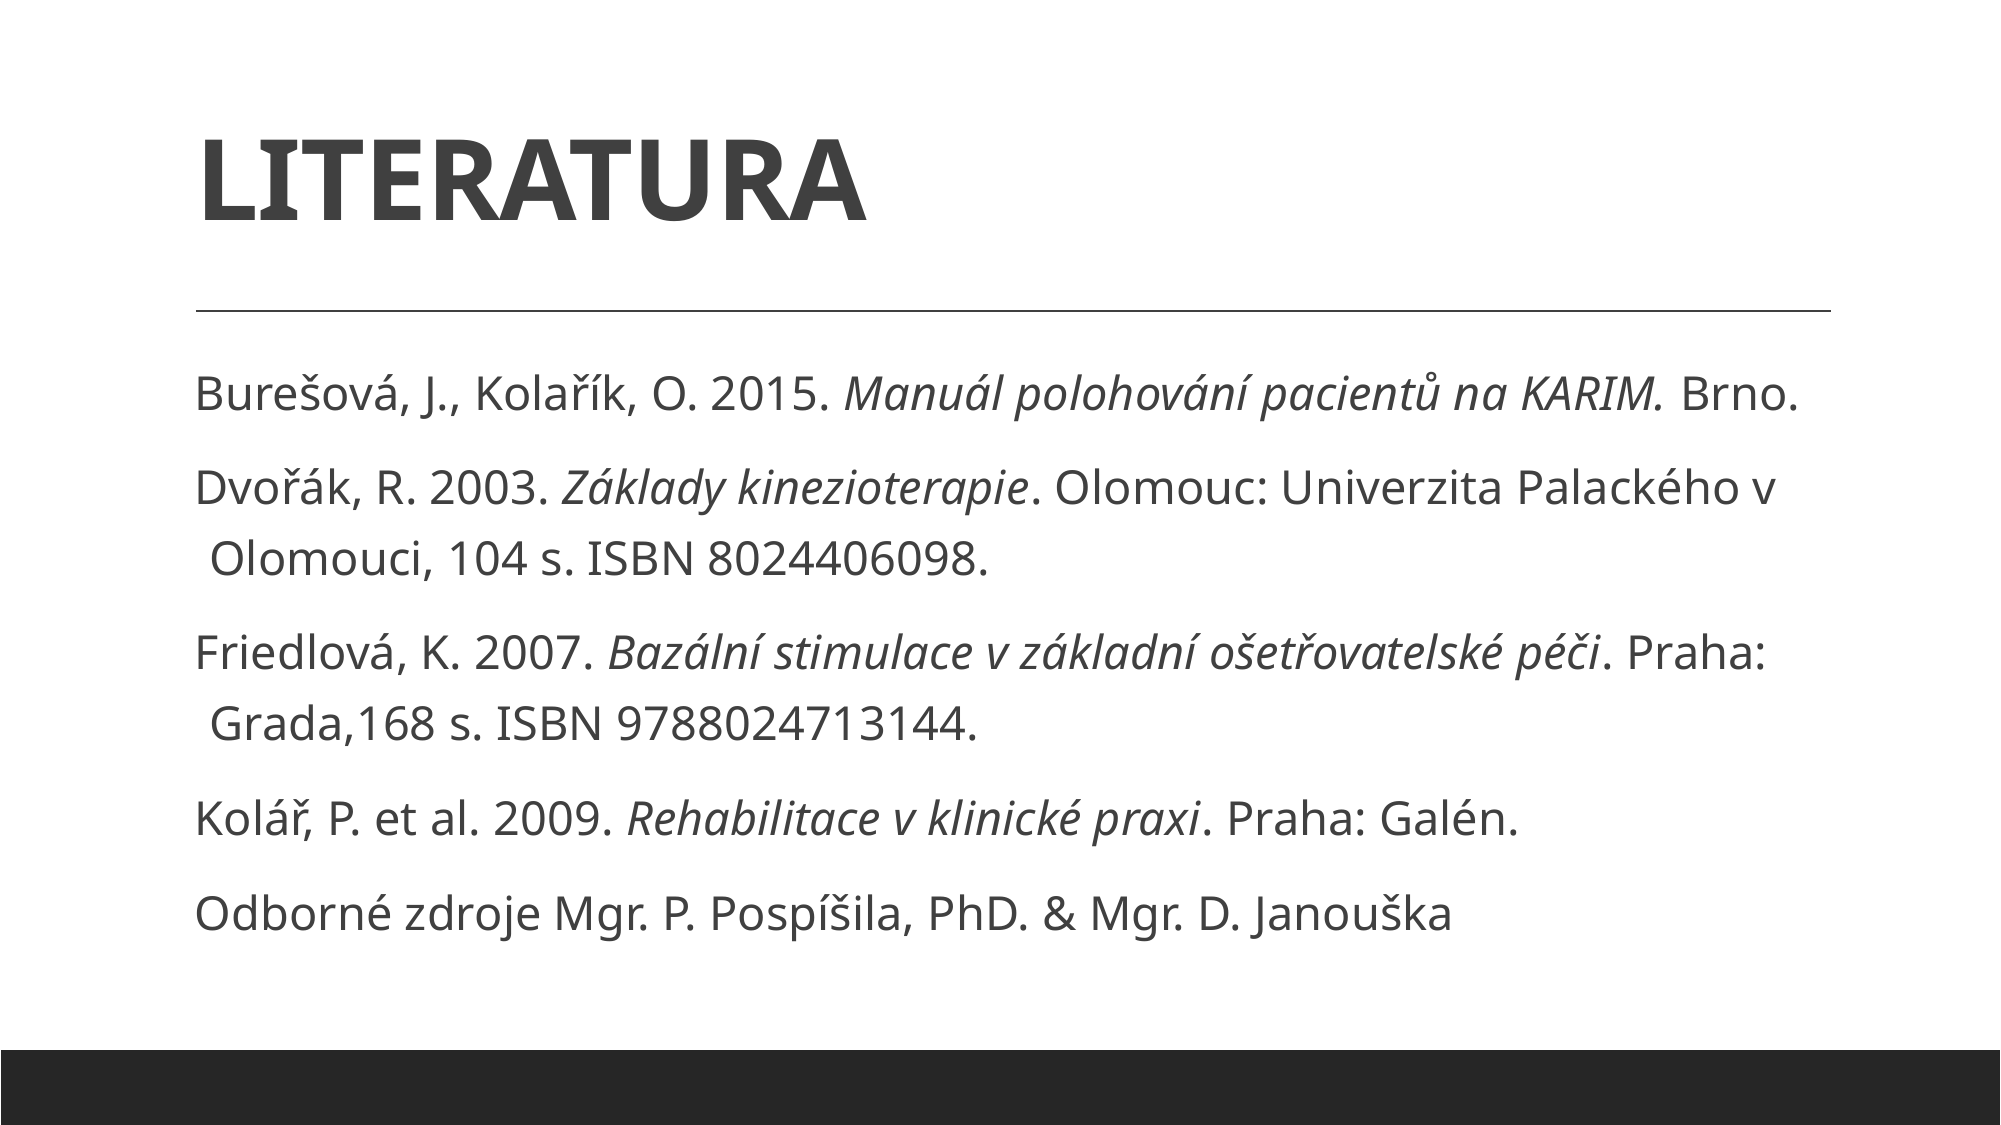

# LITERATURA
Burešová, J., Kolařík, O. 2015. Manuál polohování pacientů na KARIM. Brno.
Dvořák, R. 2003. Základy kinezioterapie. Olomouc: Univerzita Palackého v Olomouci, 104 s. ISBN 8024406098.
Friedlová, K. 2007. Bazální stimulace v základní ošetřovatelské péči. Praha: Grada,168 s. ISBN 9788024713144.
Kolář, P. et al. 2009. Rehabilitace v klinické praxi. Praha: Galén.
Odborné zdroje Mgr. P. Pospíšila, PhD. & Mgr. D. Janouška